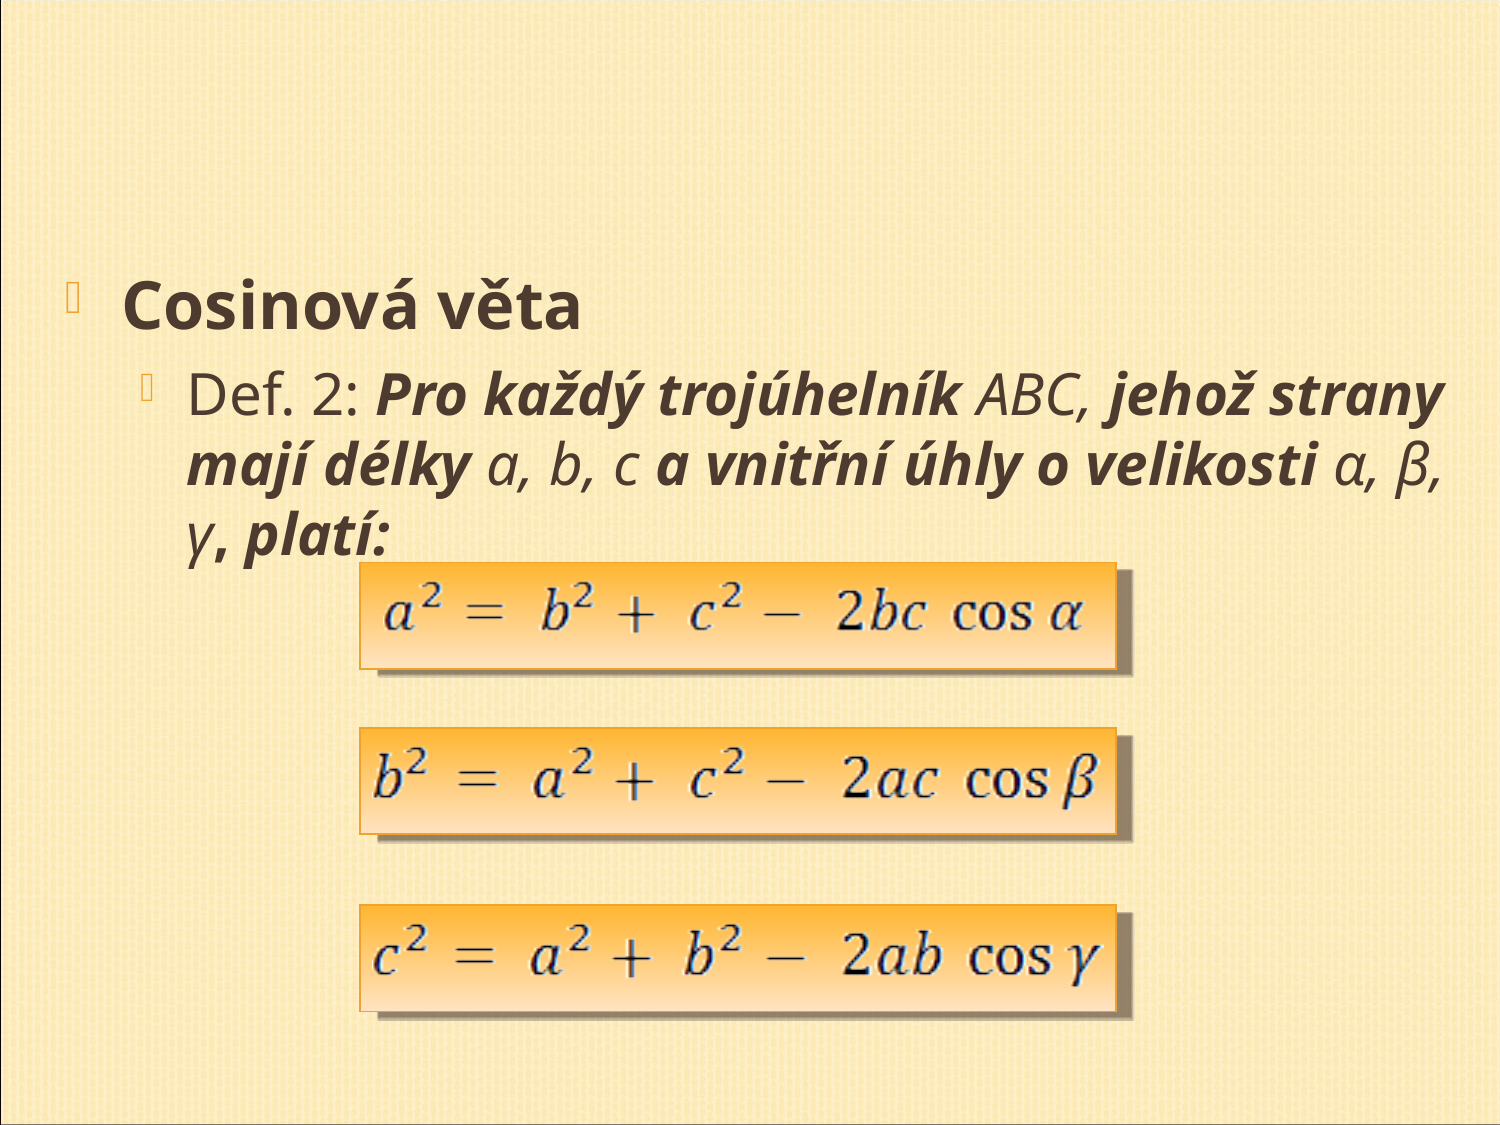

# Cosinová věta
Def. 2: Pro každý trojúhelník ABC, jehož strany mají délky a, b, c a vnitřní úhly o velikosti α, β, γ, platí: